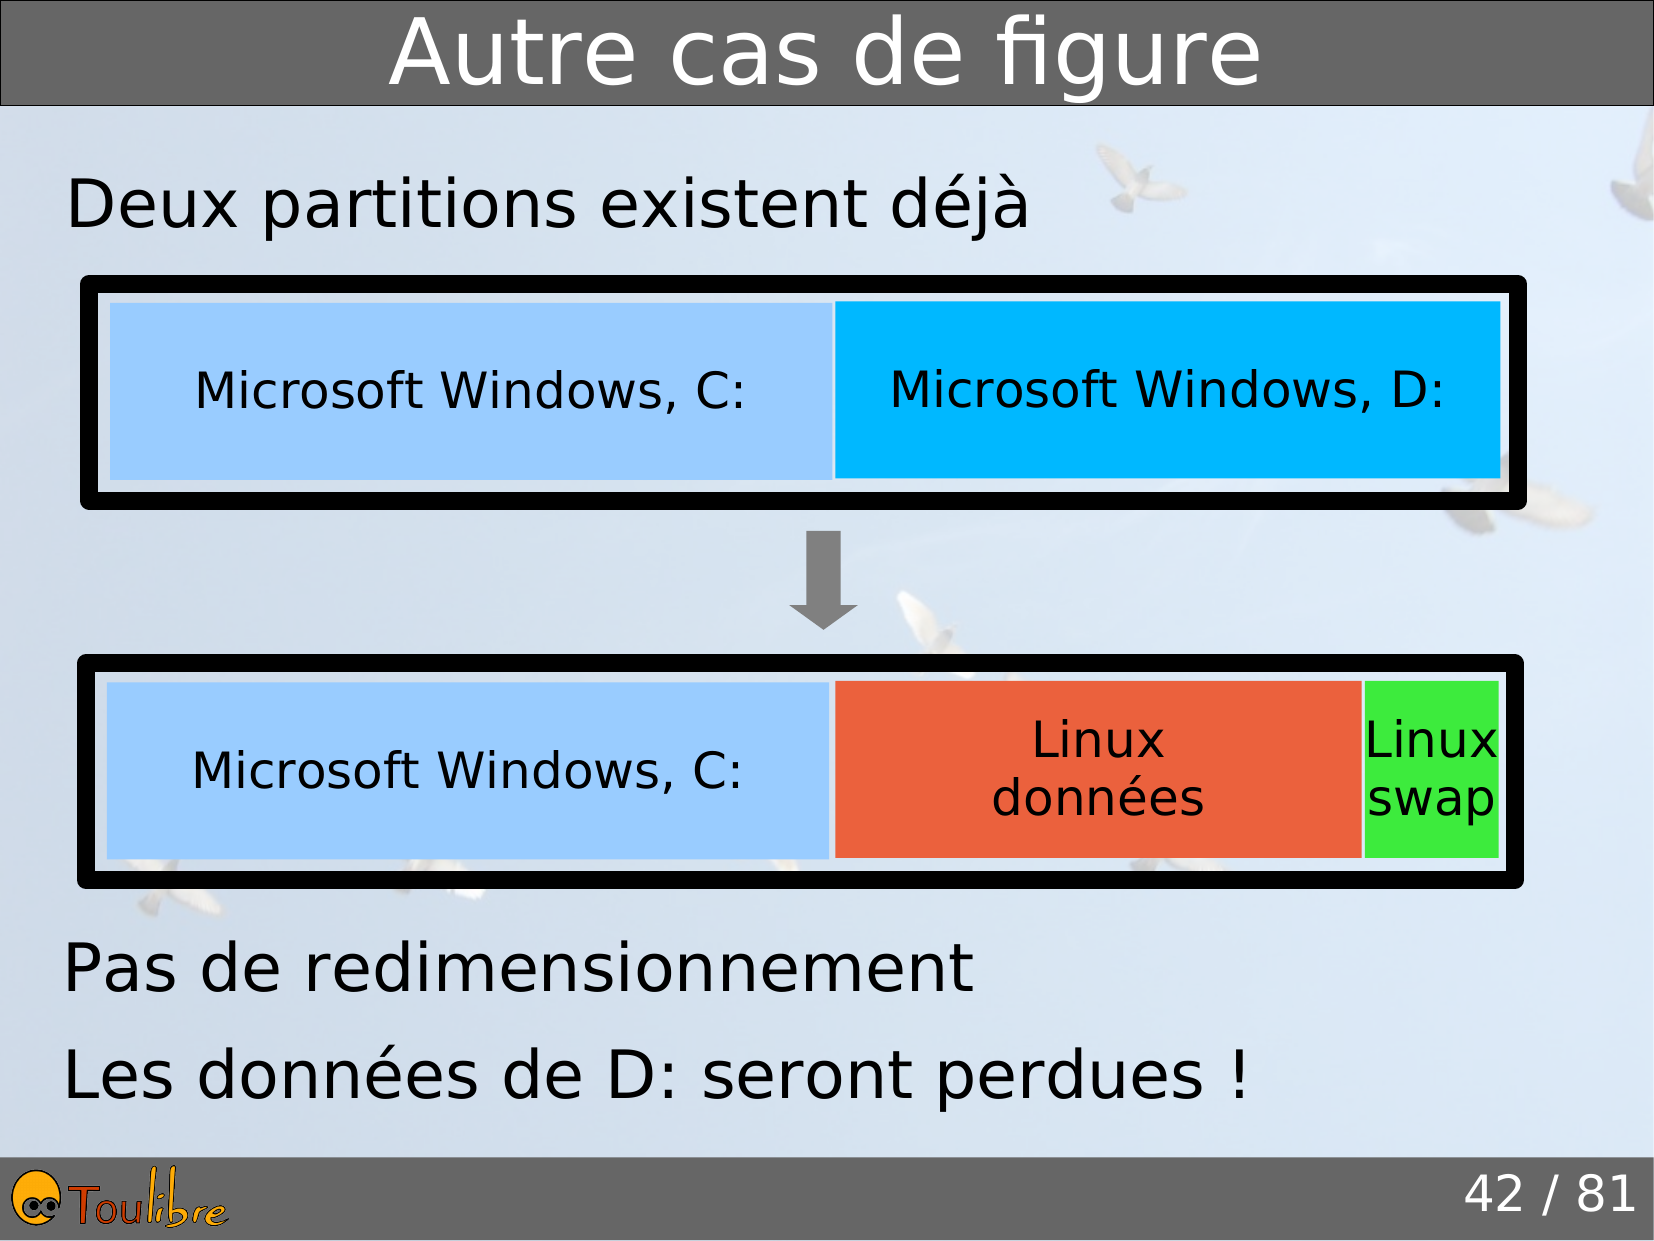

# Autre cas de figure
Deux partitions existent déjà
Microsoft Windows, D:
Microsoft Windows, C:
Linux
données
Linux
swap
Microsoft Windows, C:
Pas de redimensionnement
Les données de D: seront perdues !